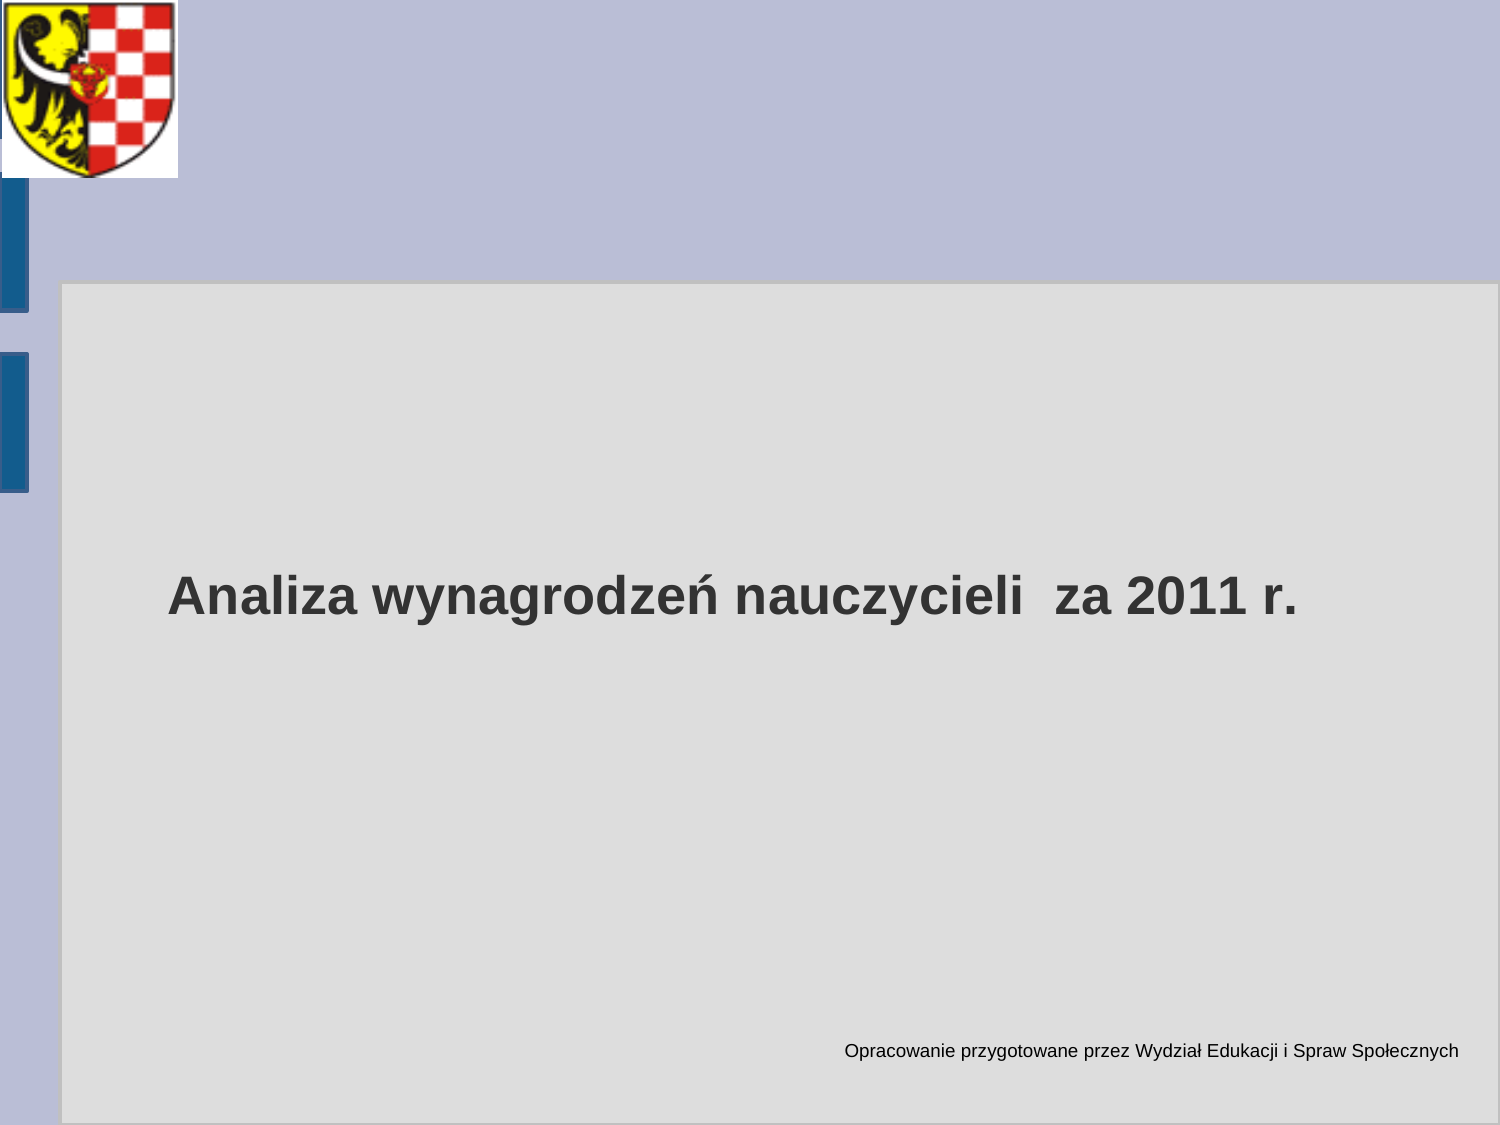

# Analiza wynagrodzeń nauczycieli za 2011 r.
Opracowanie przygotowane przez Wydział Edukacji i Spraw Społecznych